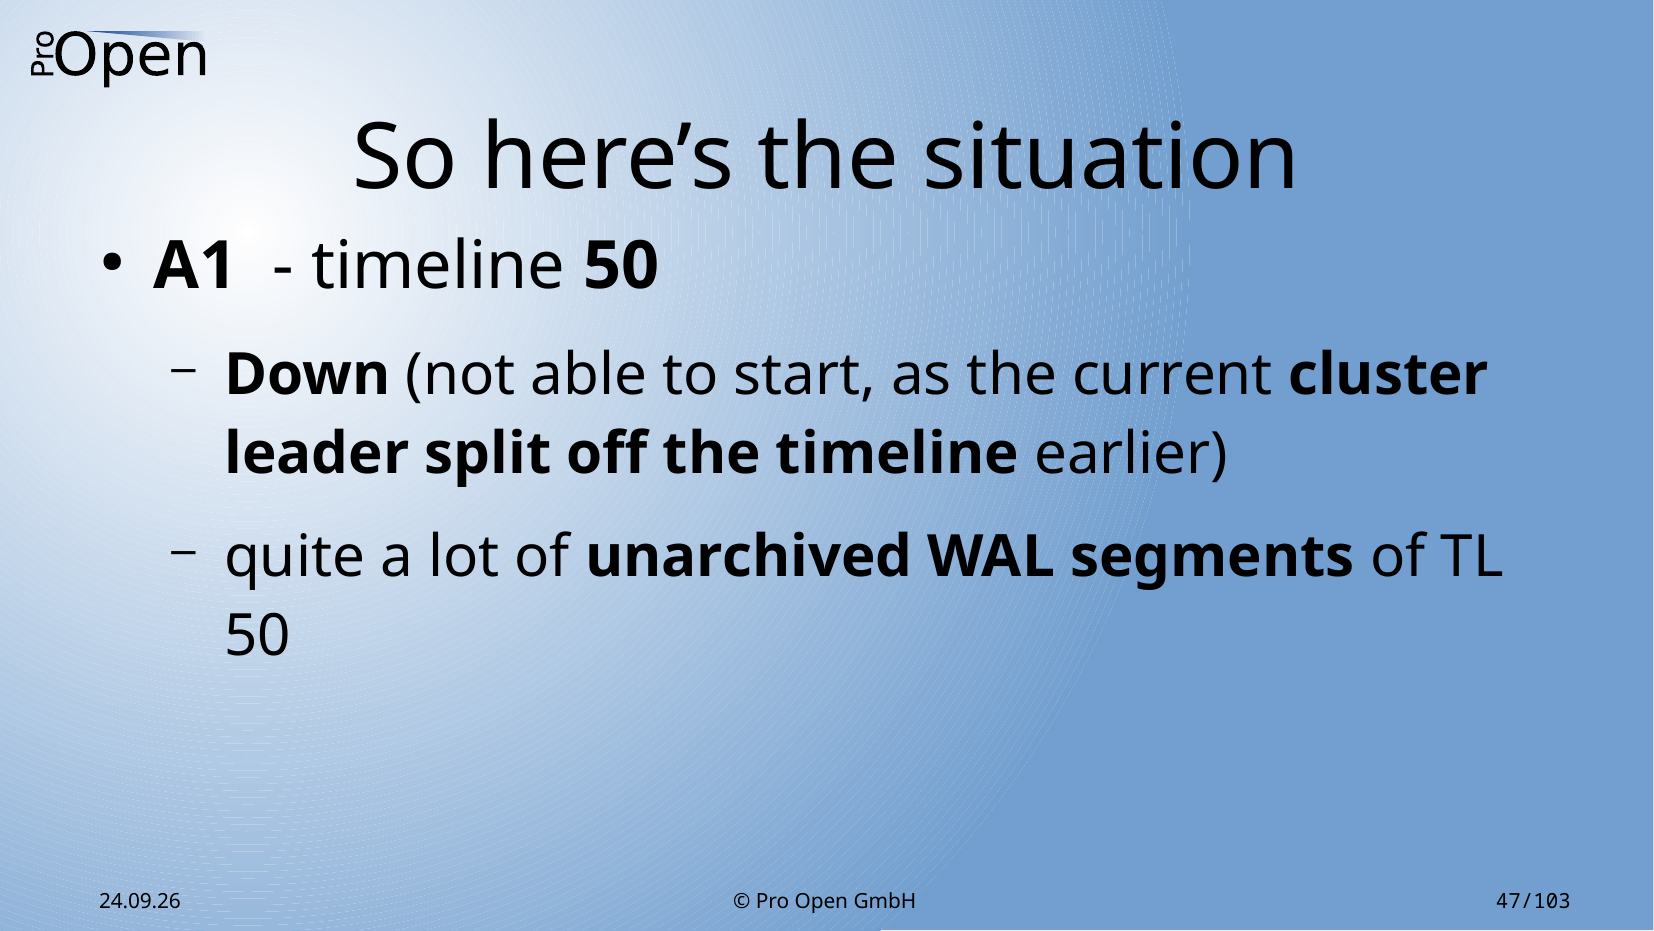

# So here’s the situation
A1 - timeline 50
Down (not able to start, as the current cluster leader split off the timeline earlier)
quite a lot of unarchived WAL segments of TL 50
© Pro Open GmbH
47